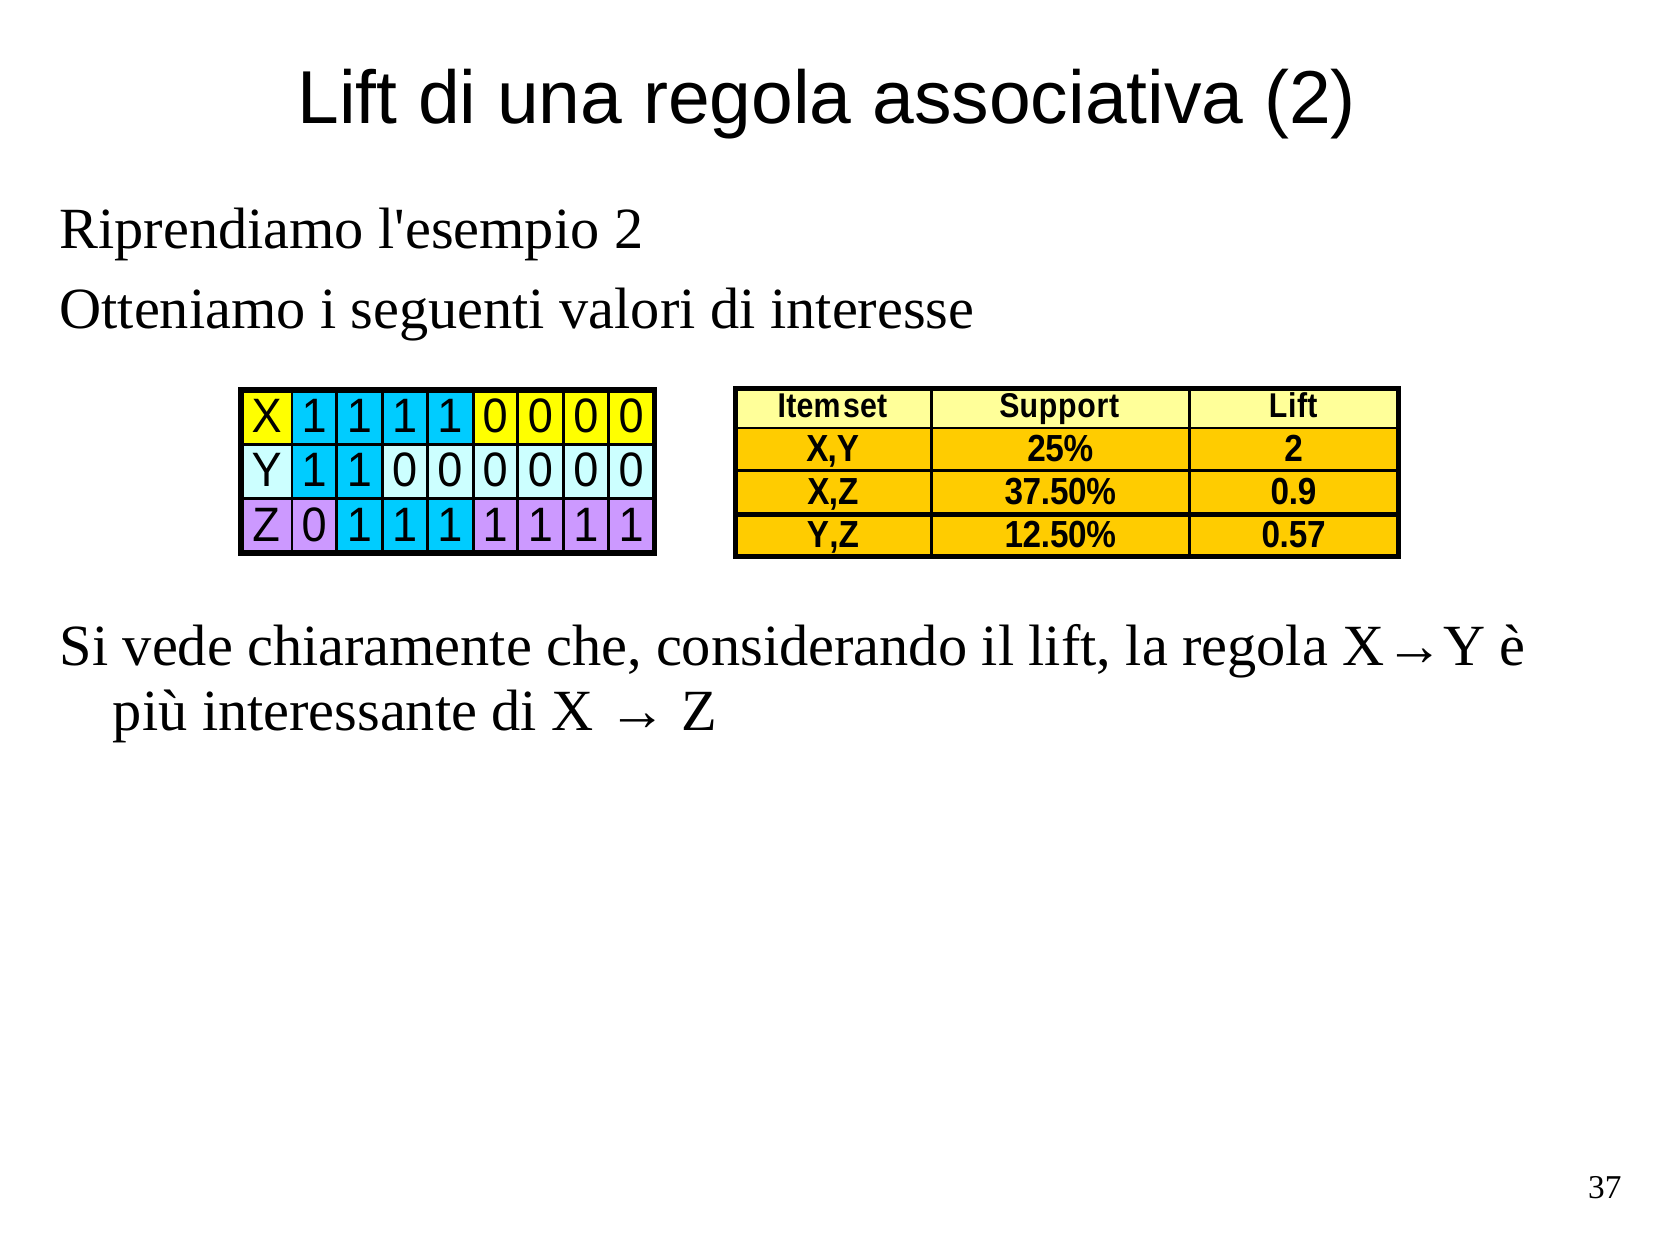

# Lift di una regola associativa (2)
Riprendiamo l'esempio 2
Otteniamo i seguenti valori di interesse
Si vede chiaramente che, considerando il lift, la regola X→Y è più interessante di X → Z